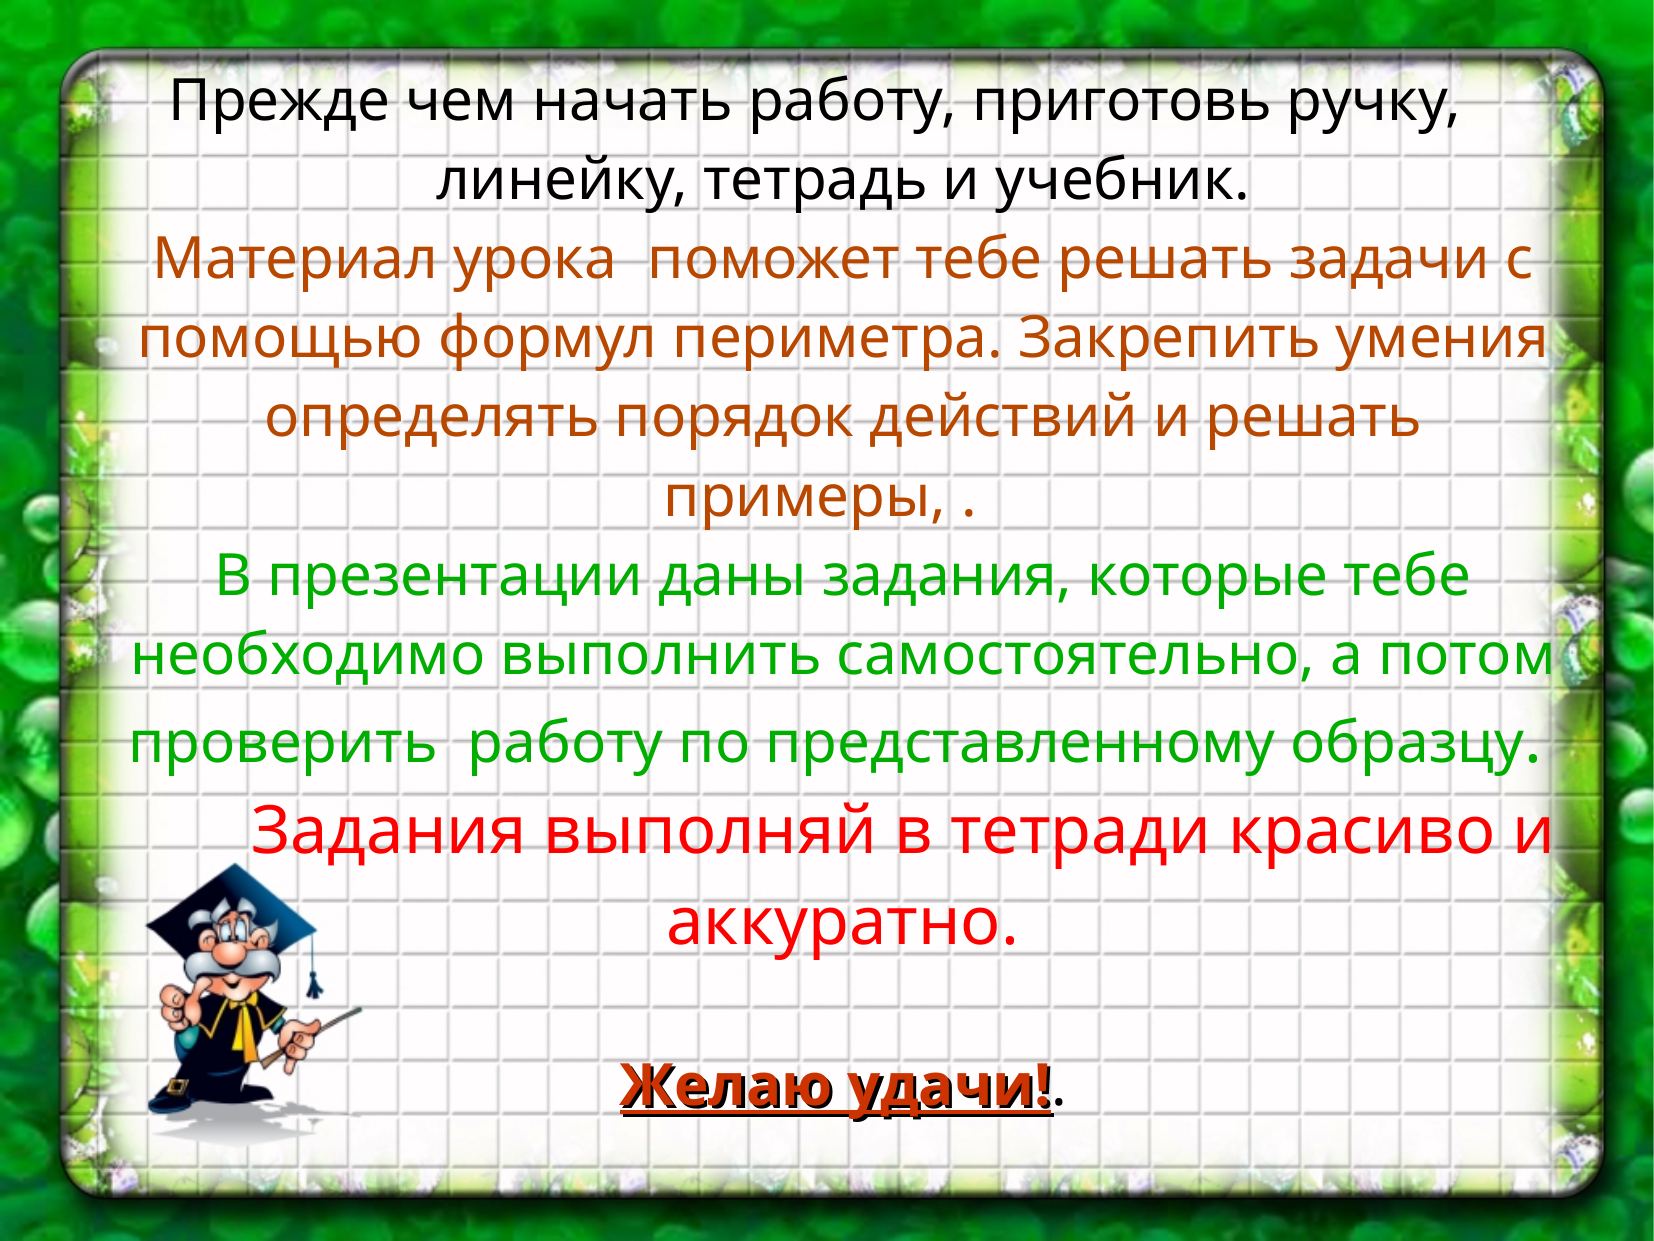

# Прежде чем начать работу, приготовь ручку, линейку, тетрадь и учебник. Материал урока поможет тебе решать задачи с помощью формул периметра. Закрепить умения определять порядок действий и решать примеры, . В презентации даны задания, которые тебе необходимо выполнить самостоятельно, а потом проверить работу по представленному образцу. Задания выполняй в тетради красиво и аккуратно. Желаю удачи!.